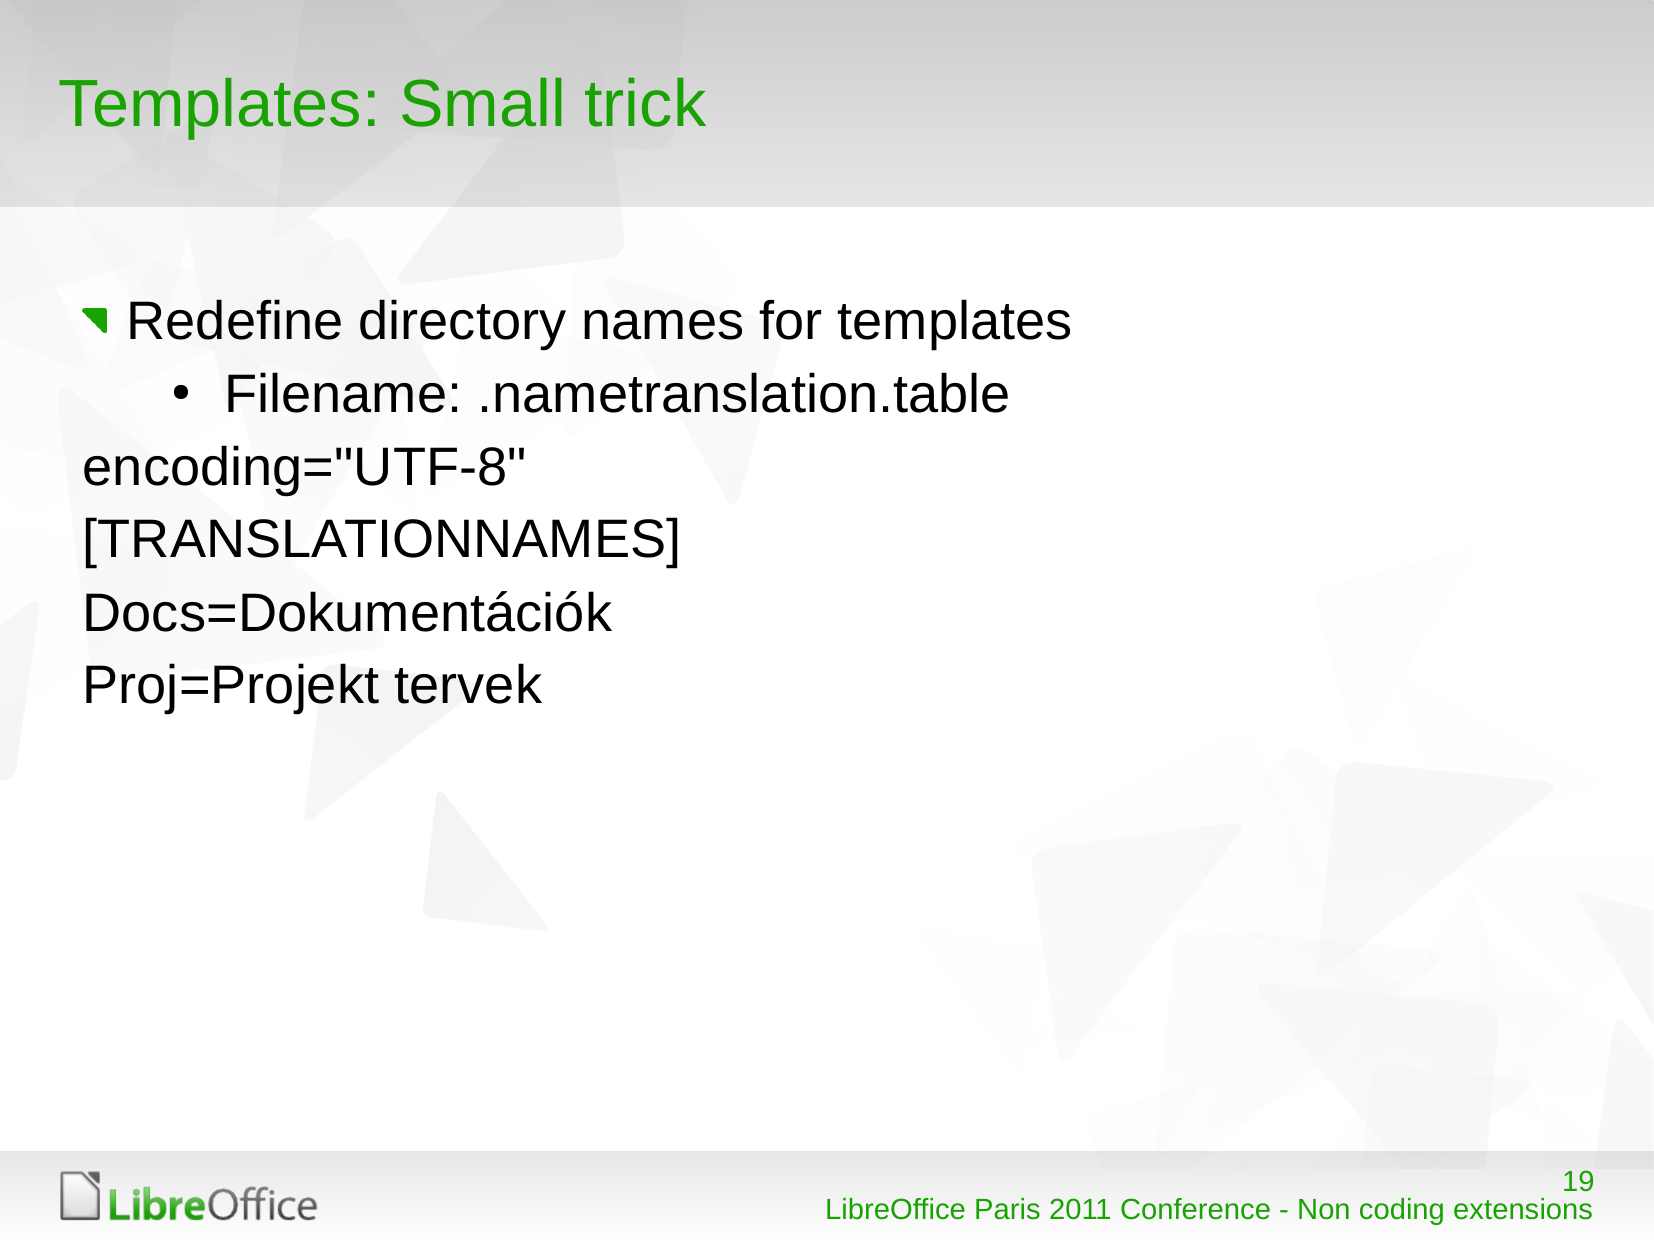

# Templates: Small trick
Redefine directory names for templates
Filename: .nametranslation.table
encoding="UTF-8"
[TRANSLATIONNAMES]
Docs=Dokumentációk
Proj=Projekt tervek
19
LibreOffice Paris 2011 Conference - Non coding extensions